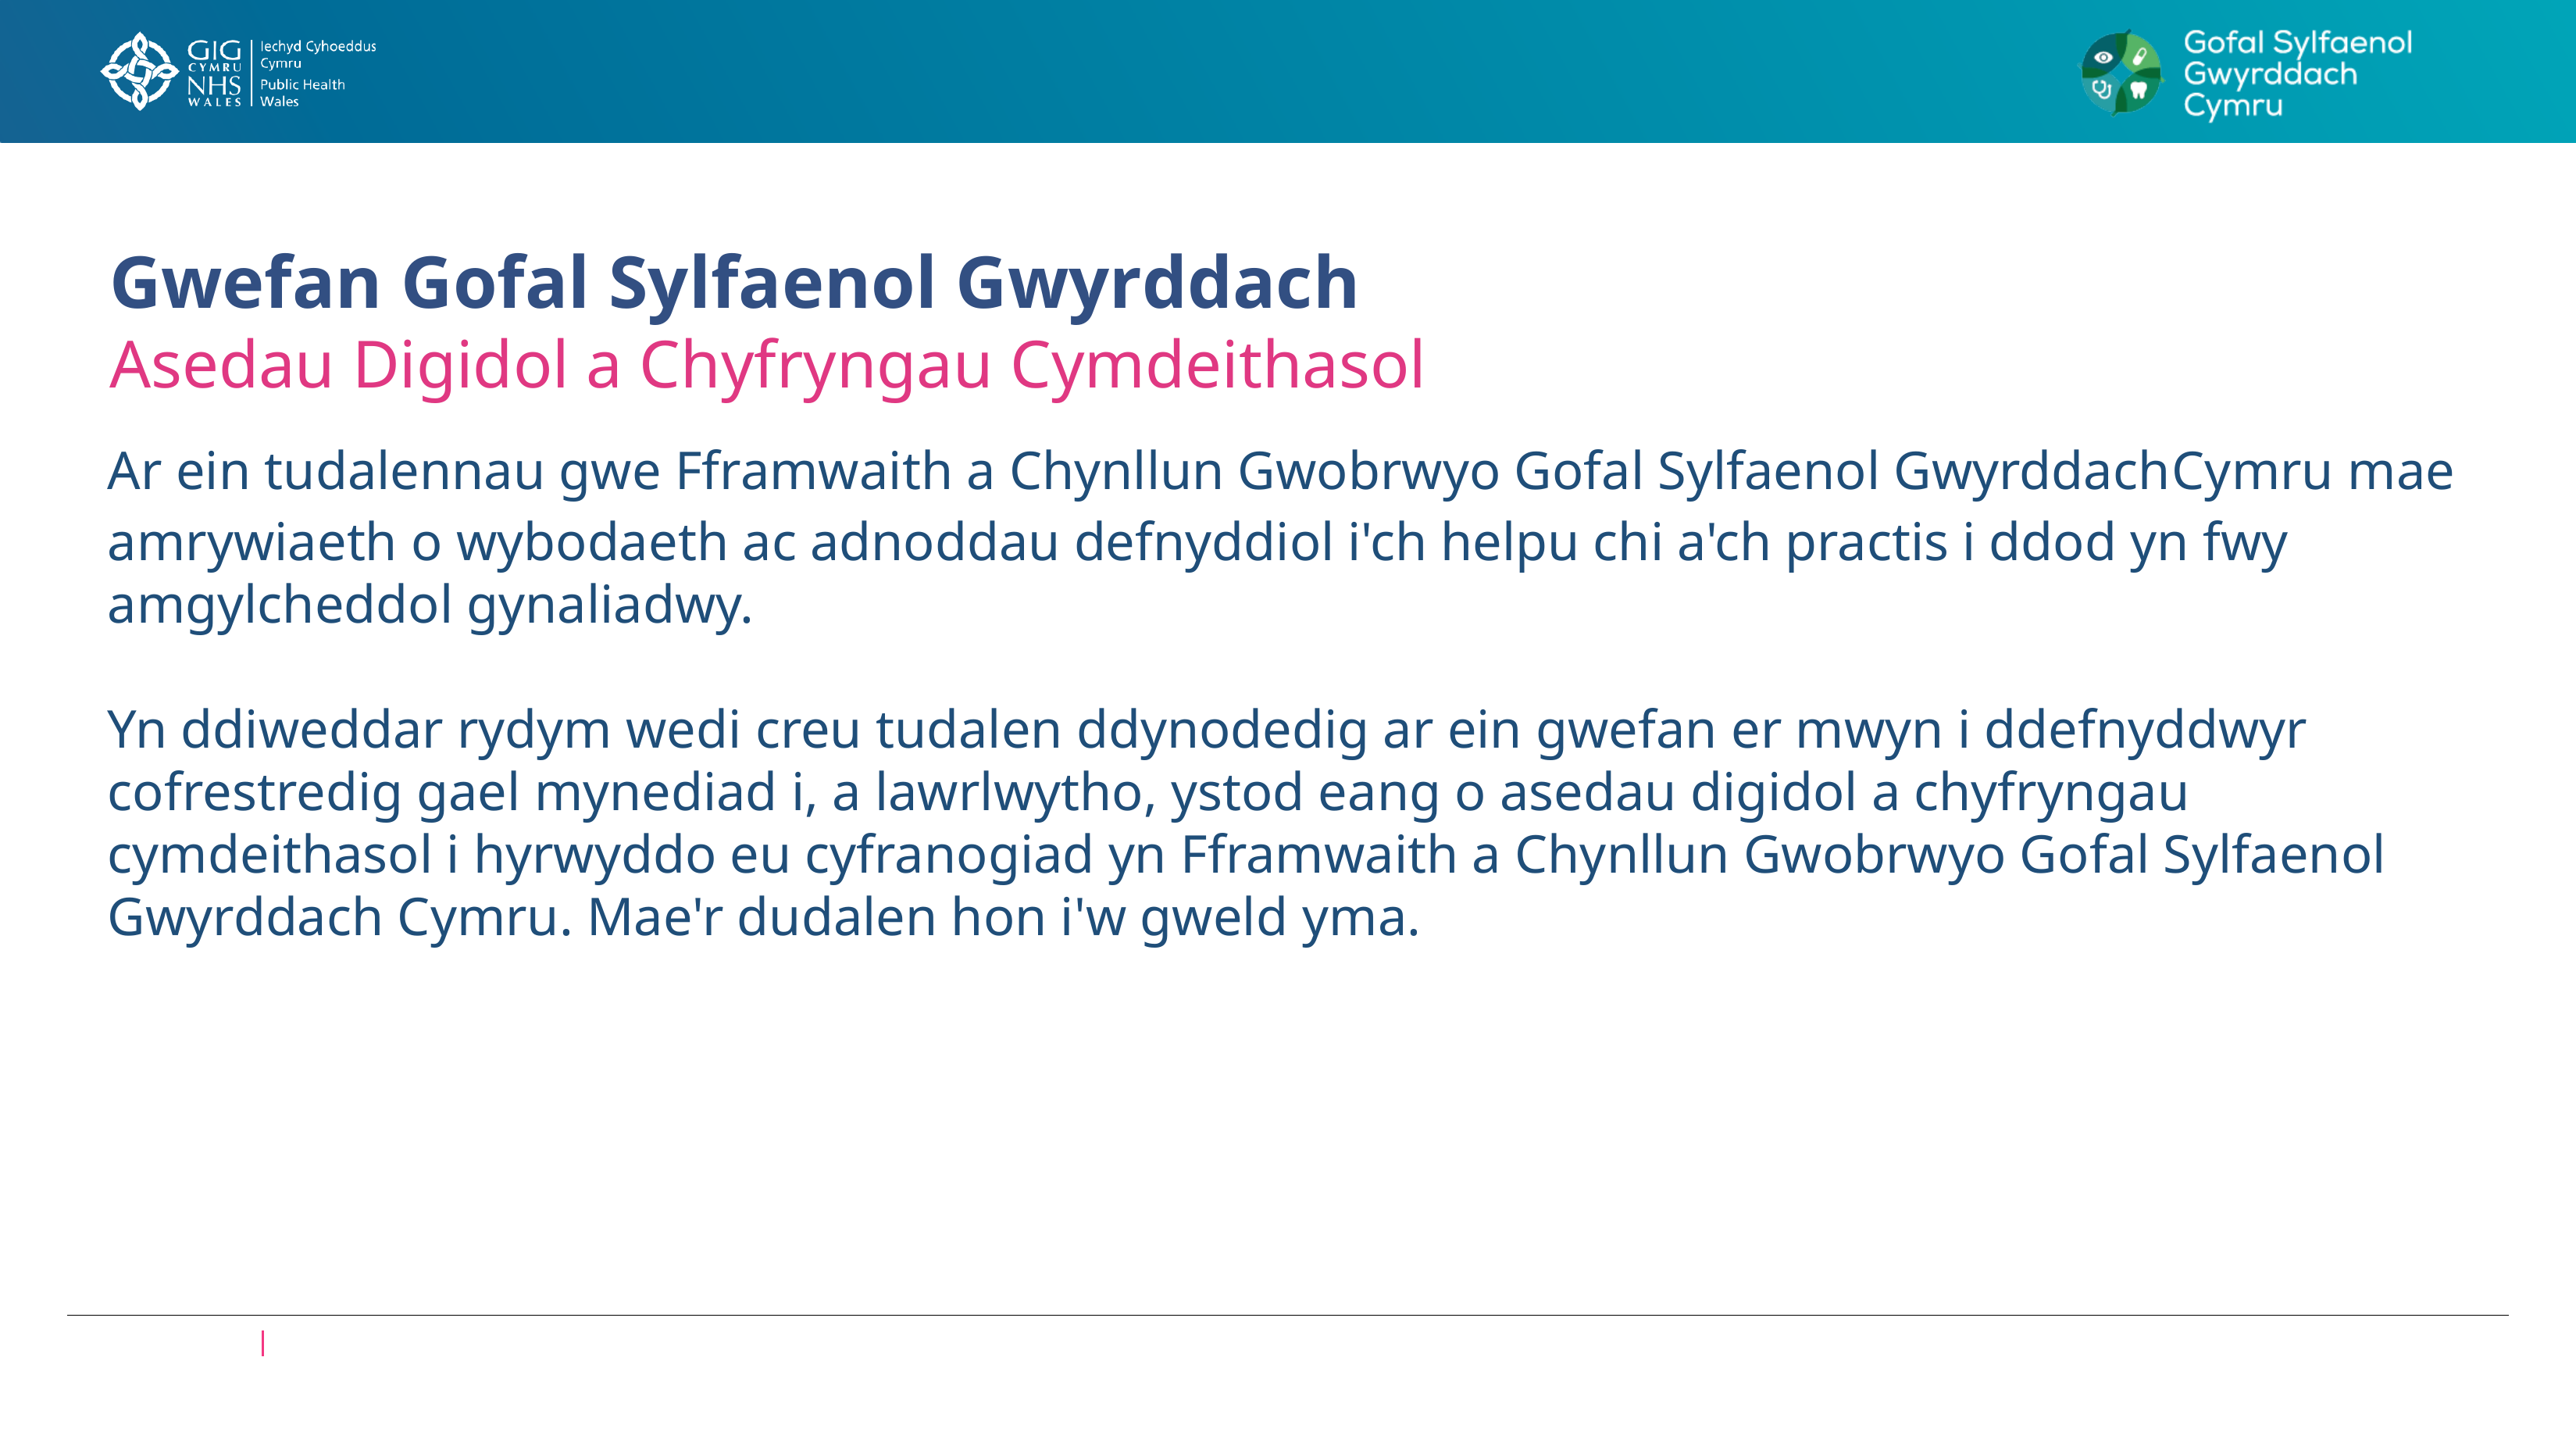

Gwefan Gofal Sylfaenol Gwyrddach
Asedau Digidol a Chyfryngau Cymdeithasol
Ar ein tudalennau gwe Fframwaith a Chynllun Gwobrwyo Gofal Sylfaenol GwyrddachCymru mae amrywiaeth o wybodaeth ac adnoddau defnyddiol i'ch helpu chi a'ch practis i ddod yn fwy amgylcheddol gynaliadwy.
Yn ddiweddar rydym wedi creu tudalen ddynodedig ar ein gwefan er mwyn i ddefnyddwyr cofrestredig gael mynediad i, a lawrlwytho, ystod eang o asedau digidol a chyfryngau cymdeithasol i hyrwyddo eu cyfranogiad yn Fframwaith a Chynllun Gwobrwyo Gofal Sylfaenol Gwyrddach Cymru. Mae'r dudalen hon i'w gweld yma.